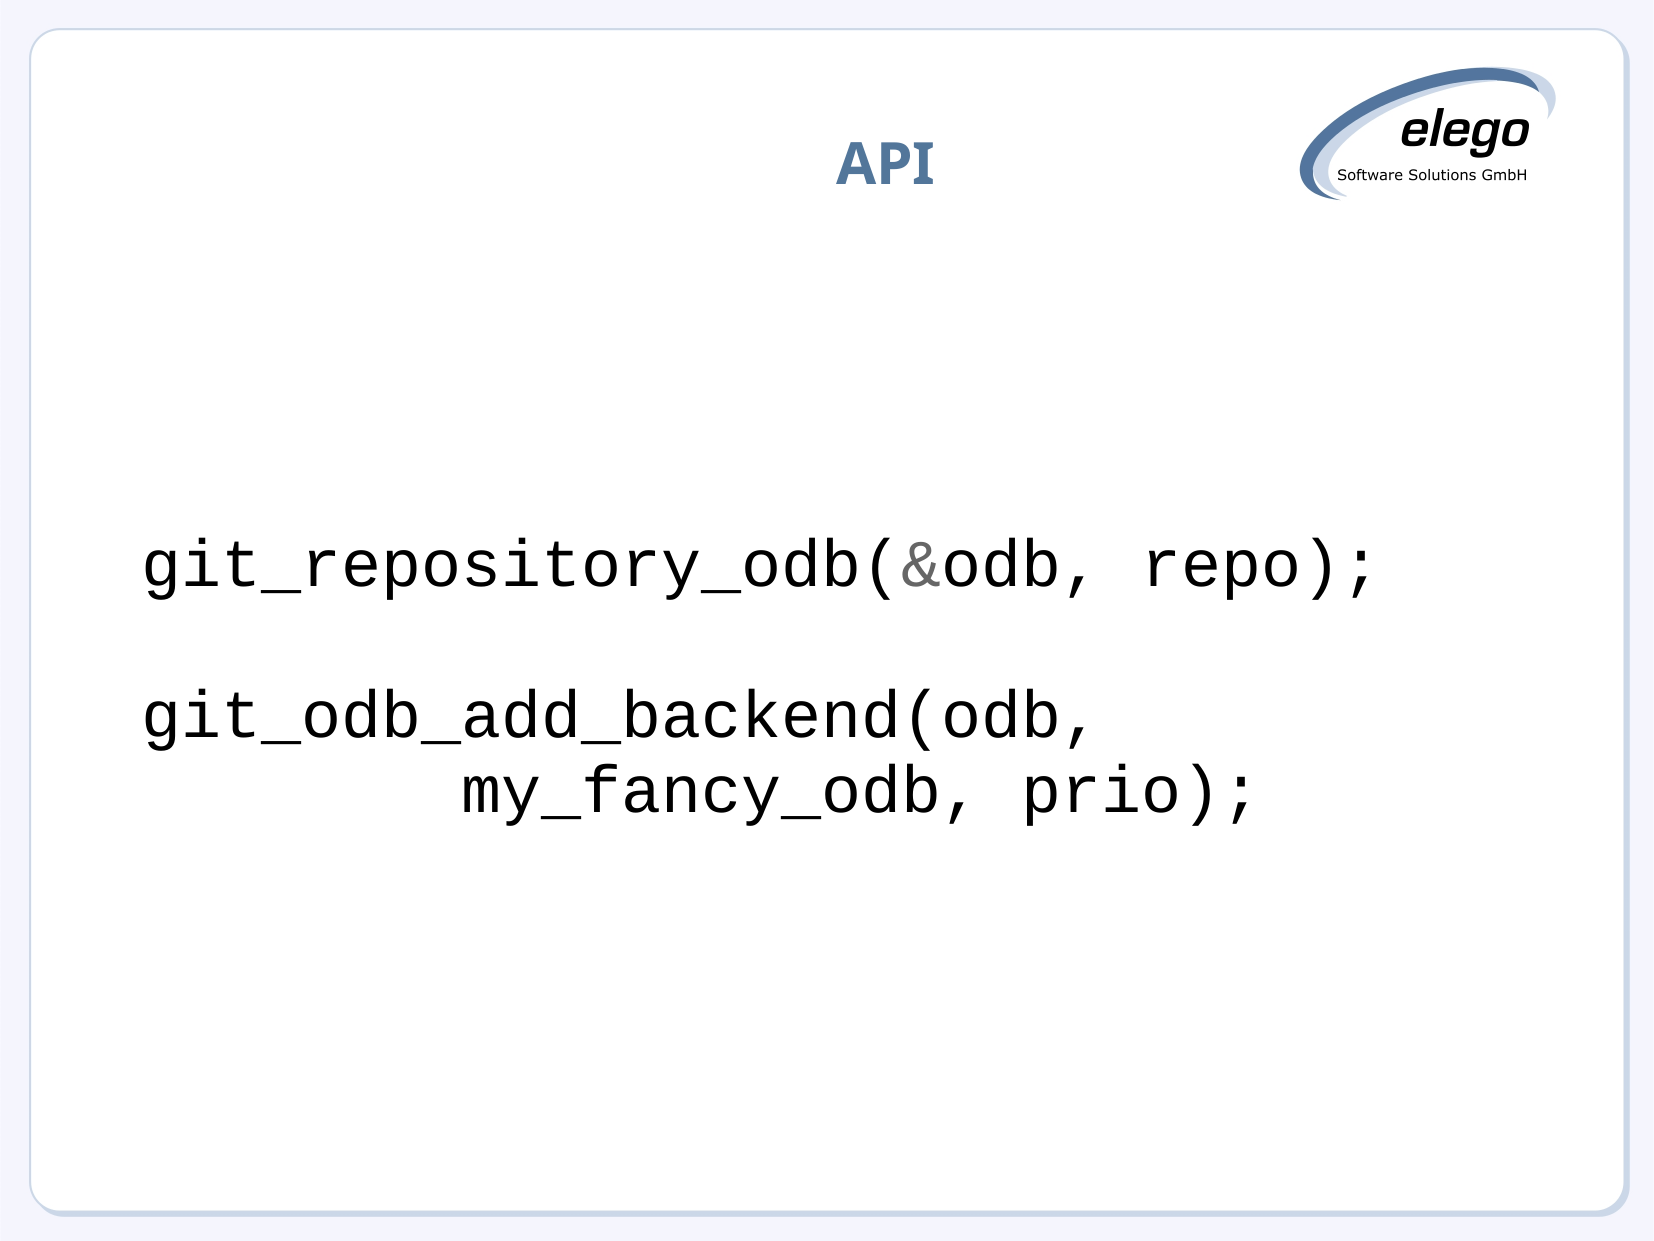

# API
git_repository_odb(&odb, repo);
git_odb_add_backend(odb,
 my_fancy_odb, prio);